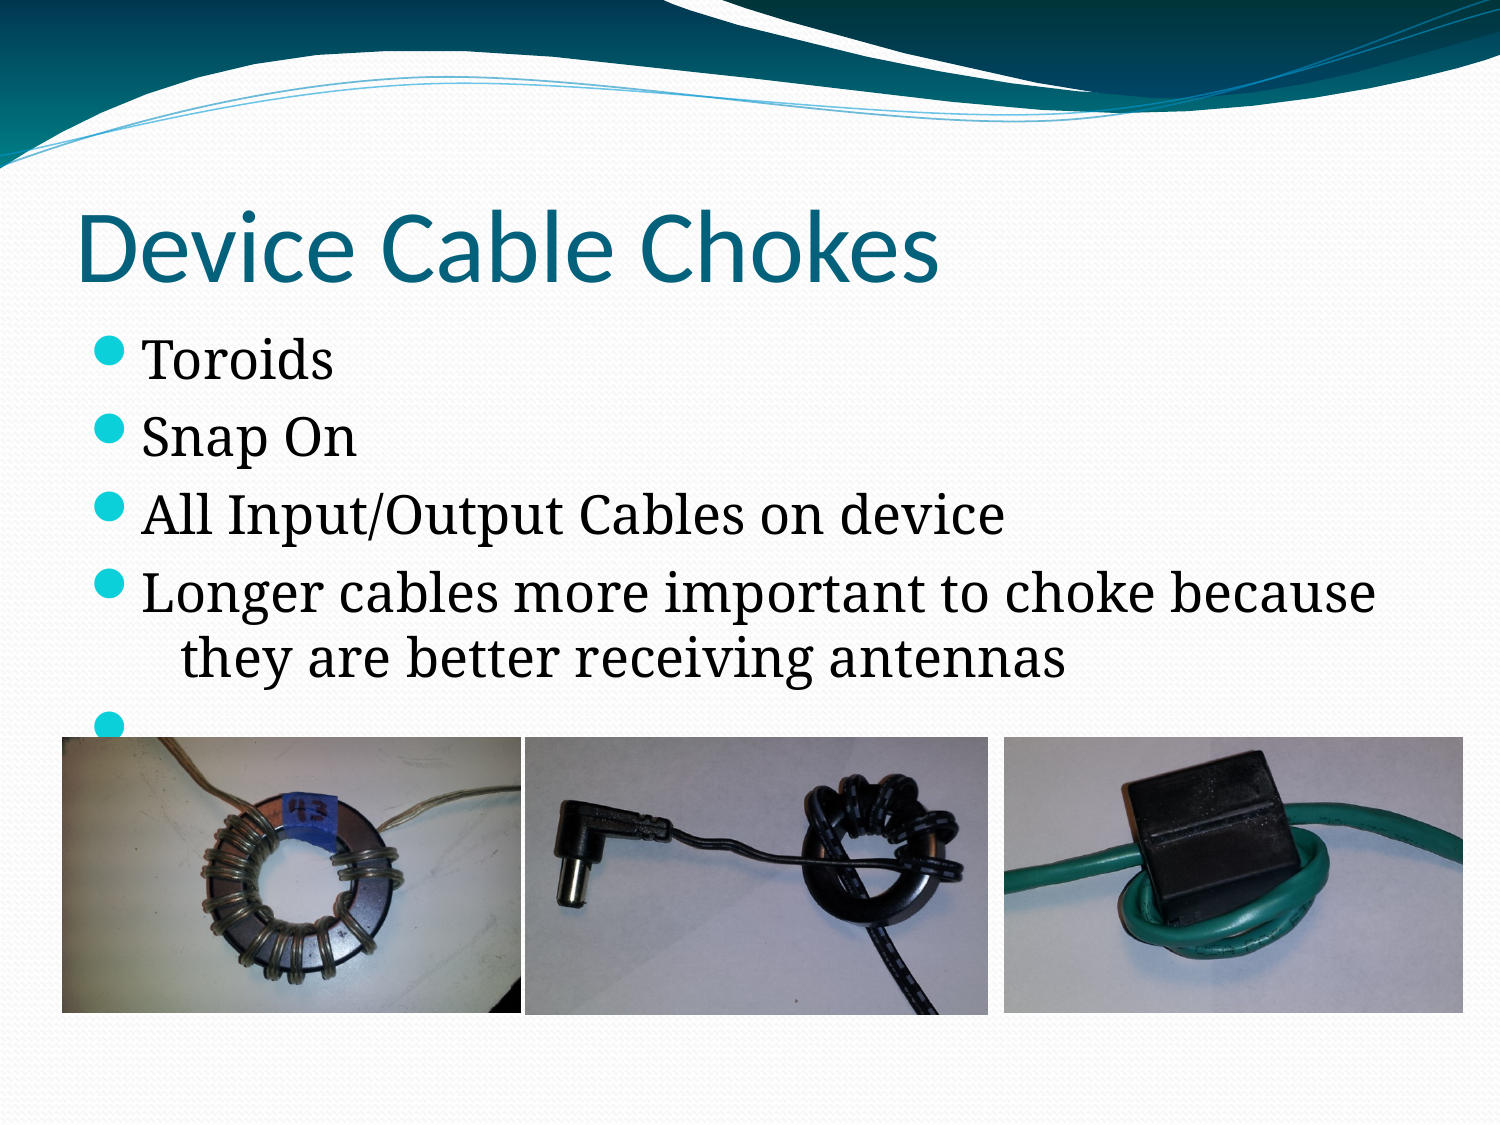

# Device Cable Chokes
Toroids
Snap On
All Input/Output Cables on device
Longer cables more important to choke because they are better receiving antennas